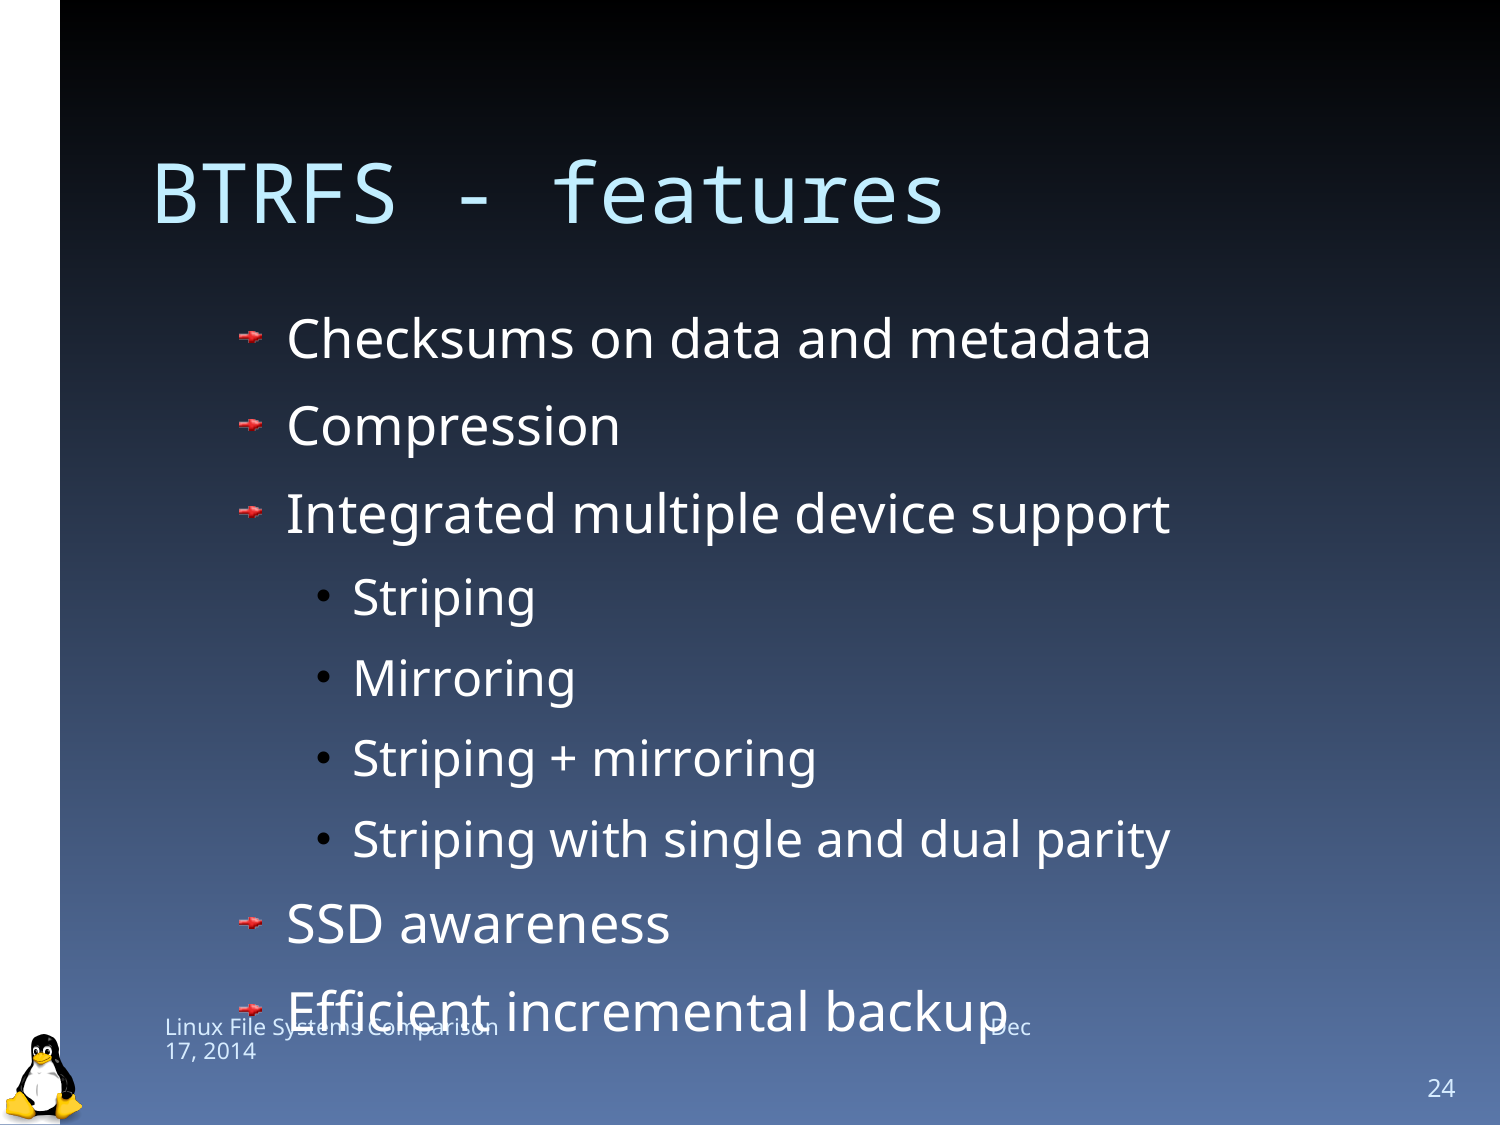

# BTRFS - features
Checksums on data and metadata
Compression
Integrated multiple device support
Striping
Mirroring
Striping + mirroring
Striping with single and dual parity
SSD awareness
Efficient incremental backup
Linux File Systems Comparison Dec 17, 2014
Dec 17, 2014
24